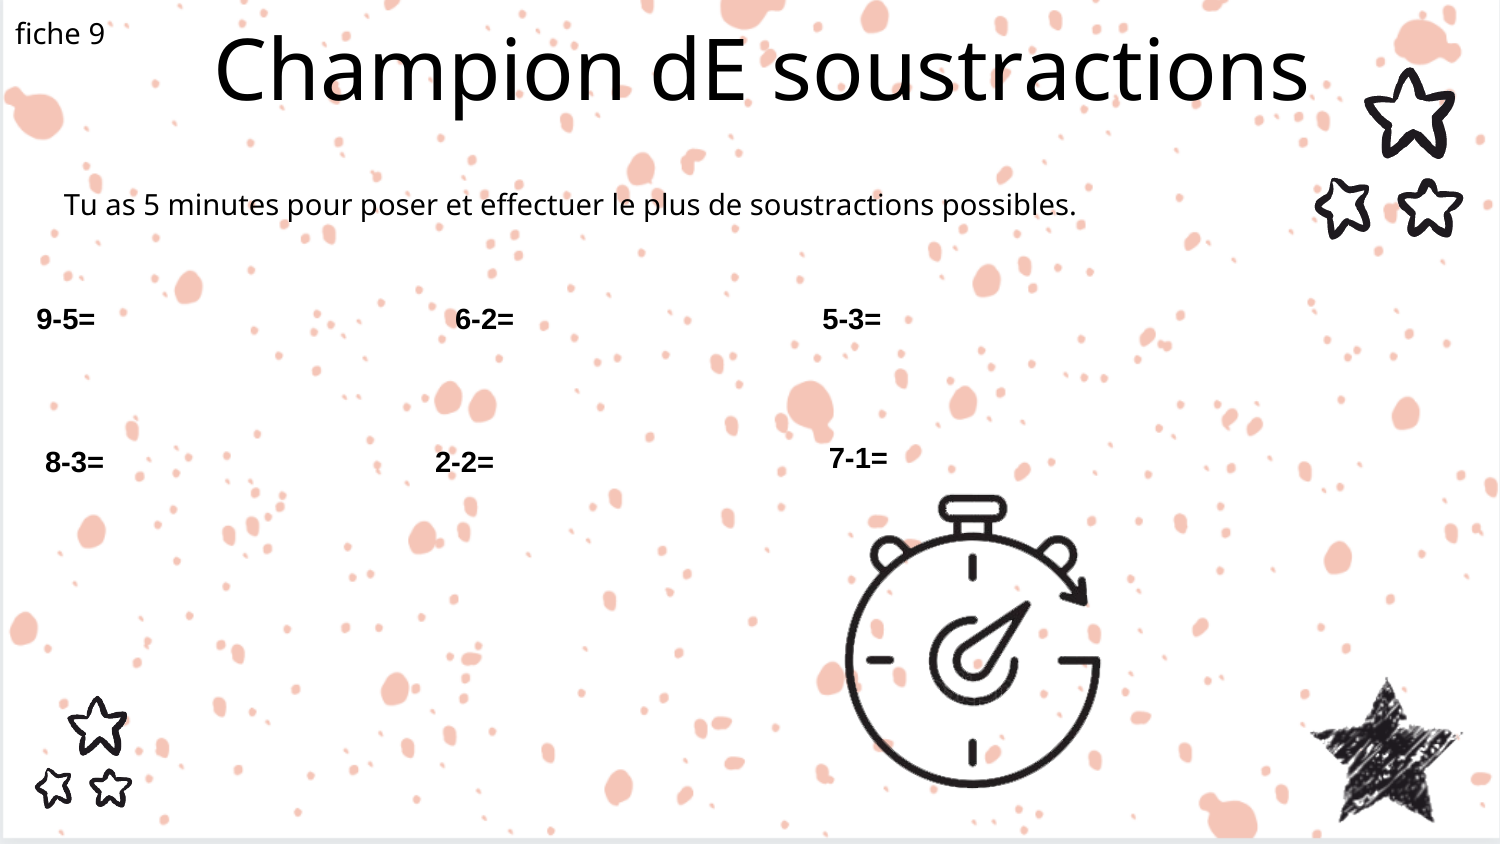

fiche 9
Champion dE soustractions
Tu as 5 minutes pour poser et effectuer le plus de soustractions possibles.
9-5=
6-2=
5-3=
7-1=
8-3=
2-2=